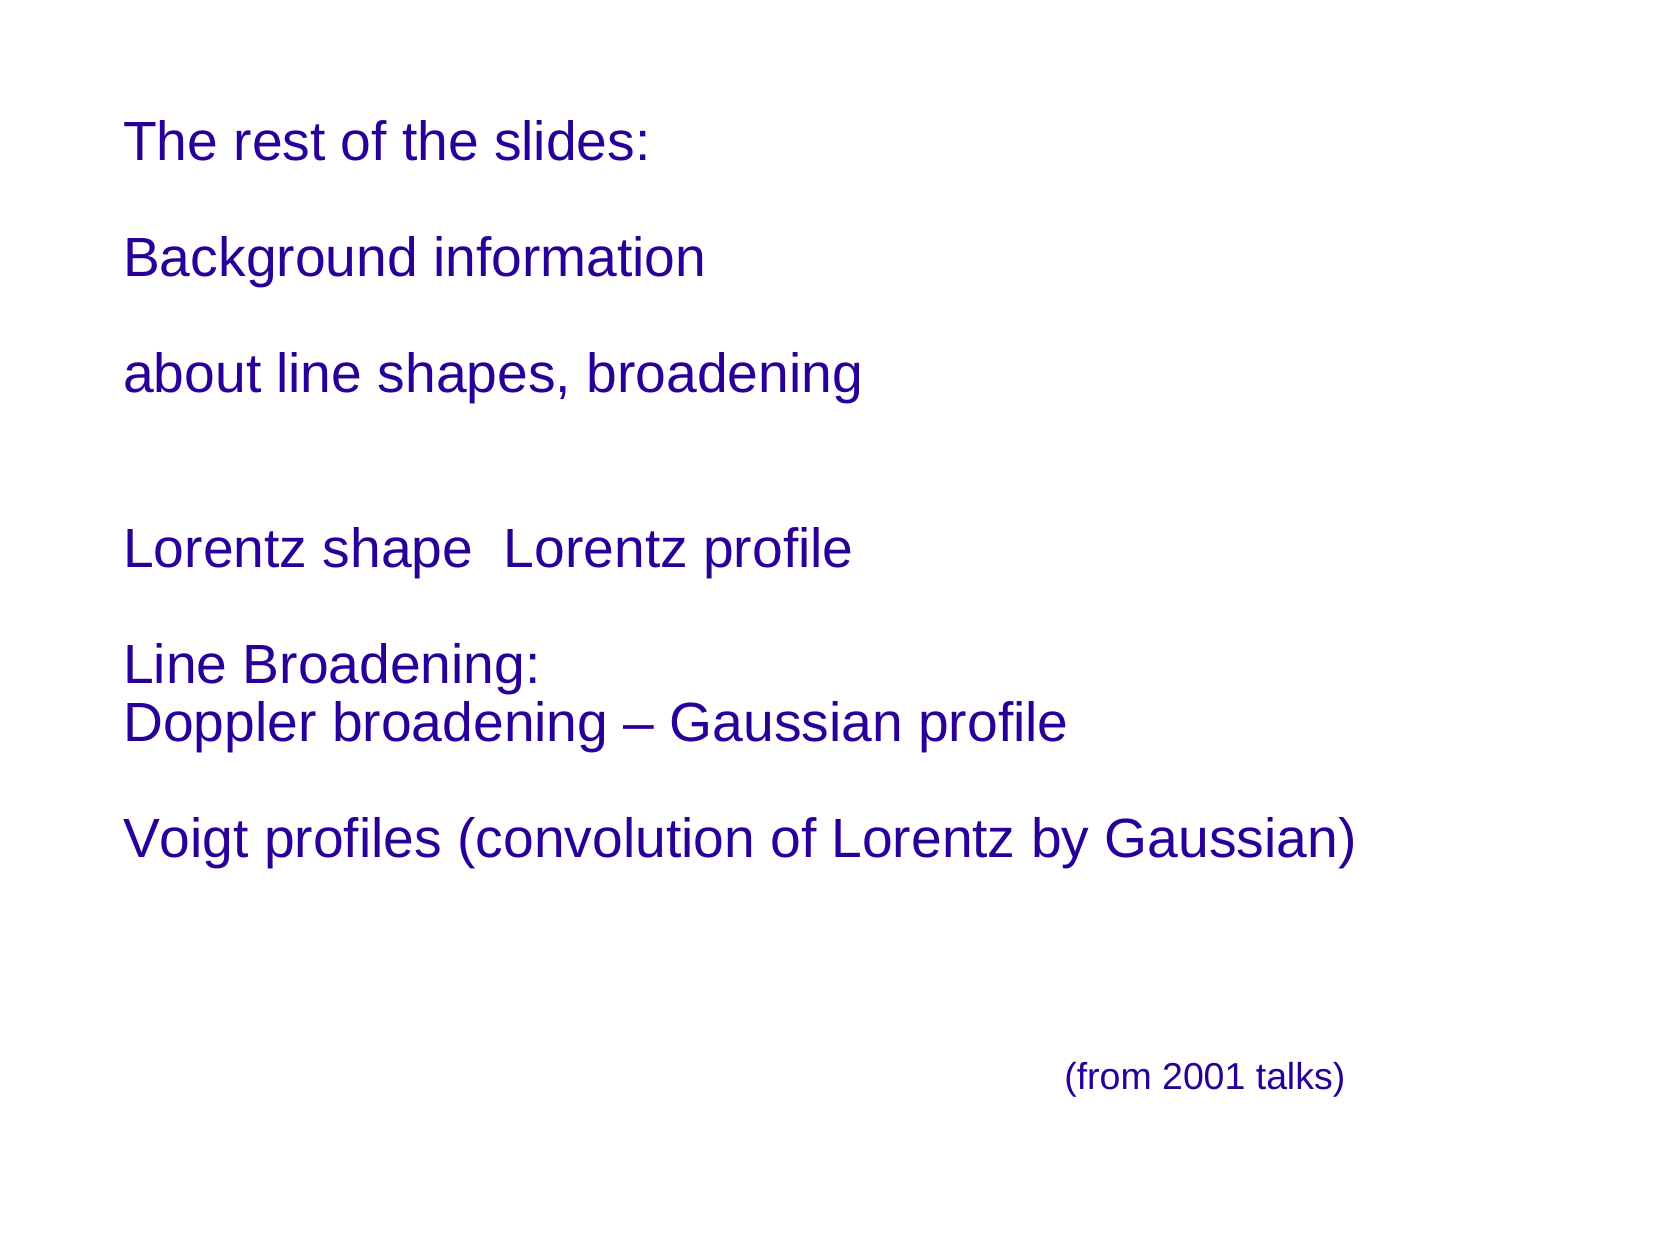

The rest of the slides:
Background information
about line shapes, broadening
Lorentz shape Lorentz profile
Line Broadening:
Doppler broadening – Gaussian profile
Voigt profiles (convolution of Lorentz by Gaussian)
 						 (from 2001 talks)